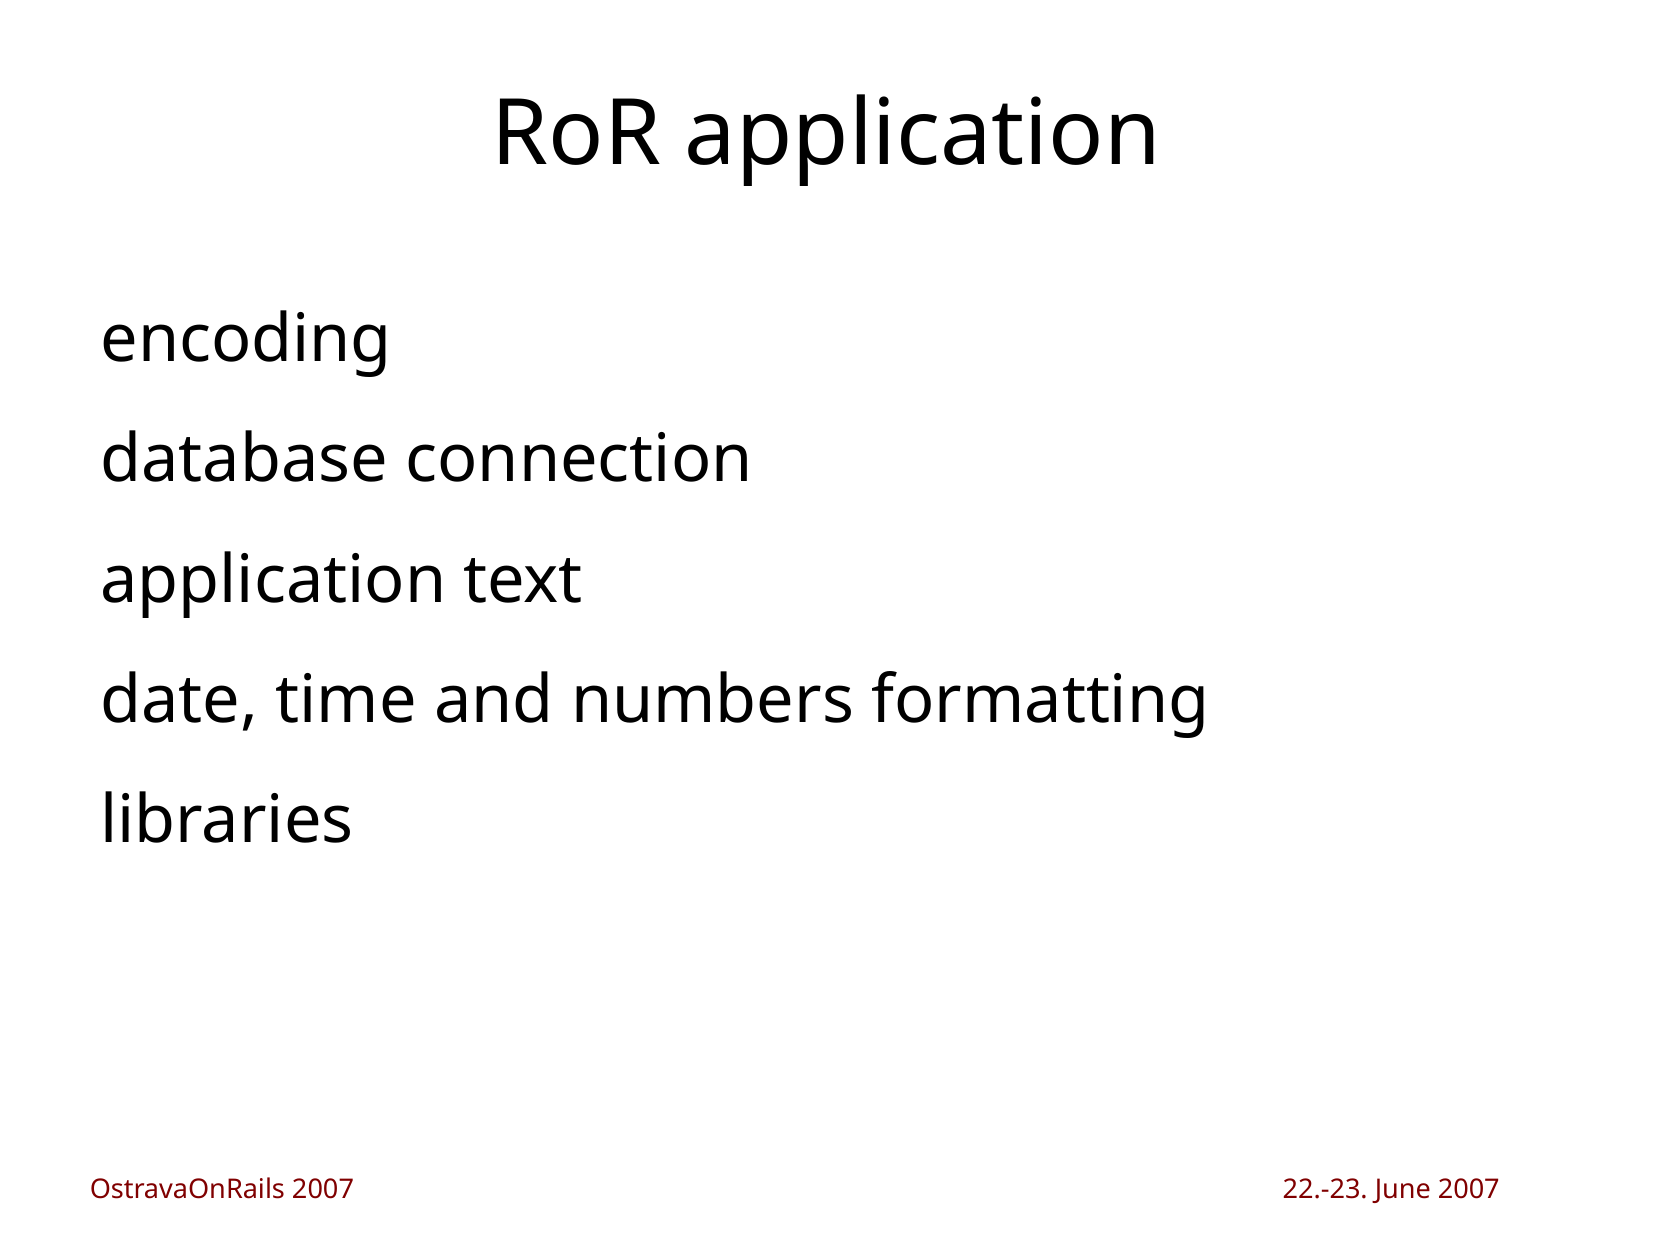

# RoR application
encoding
database connection
application text
date, time and numbers formatting
libraries